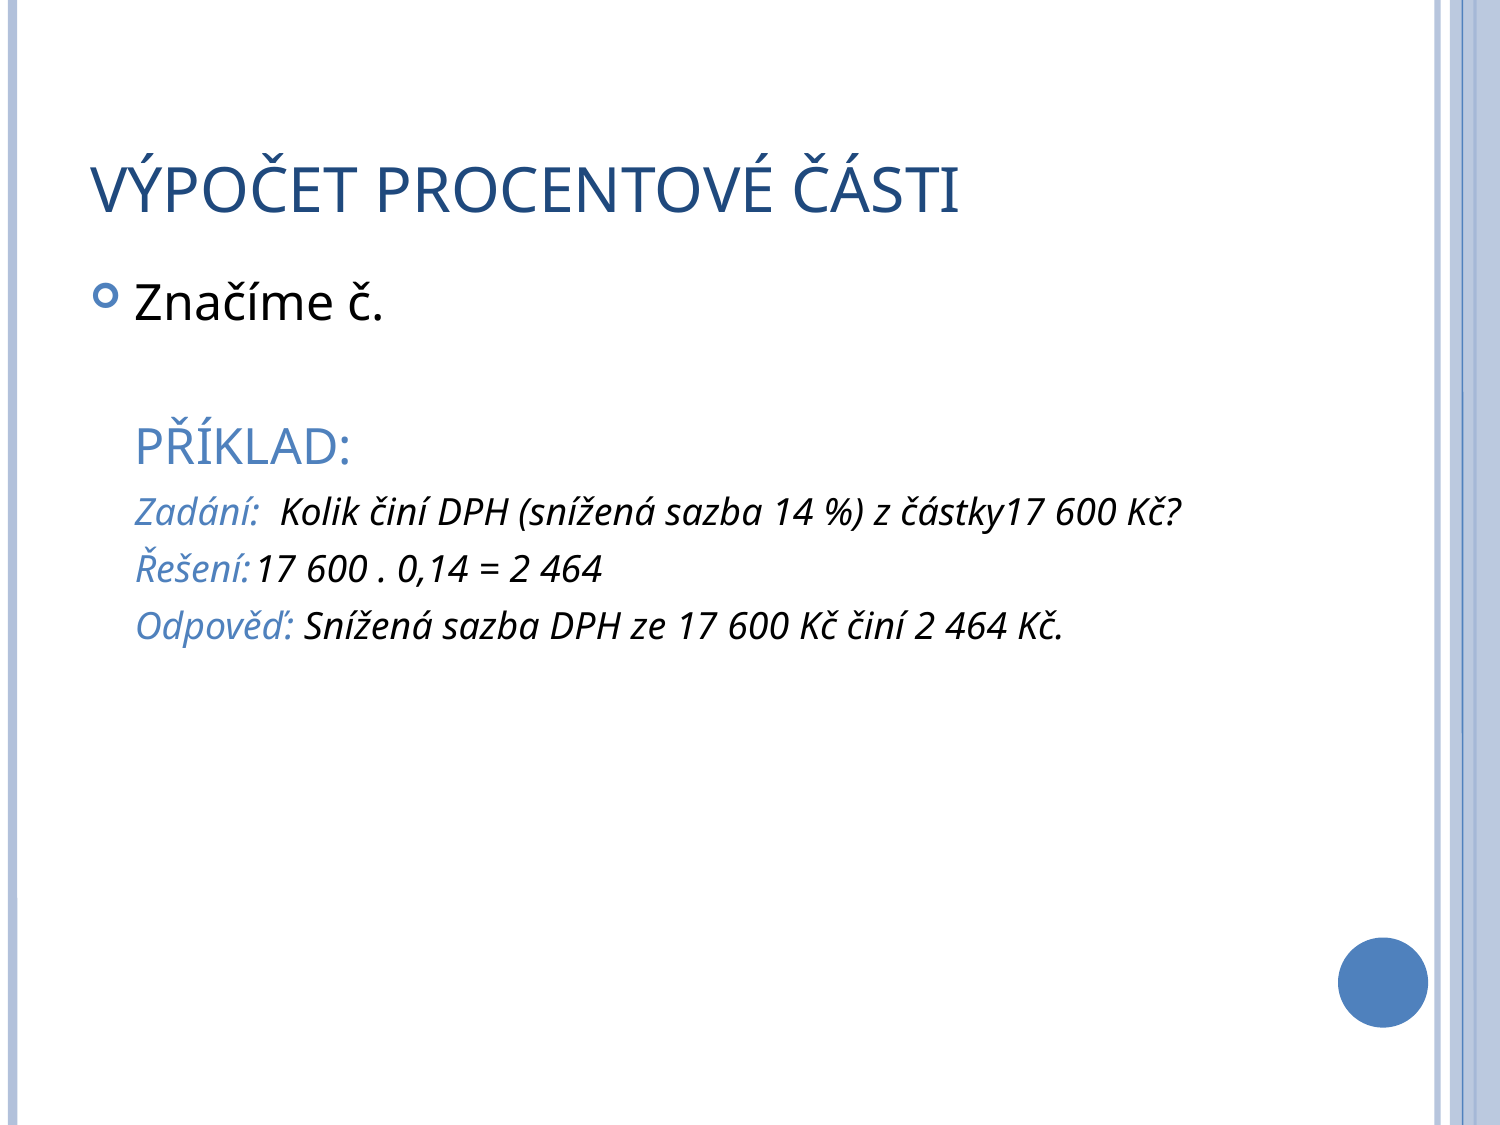

# Výpočet procentové části
Značíme č.
PŘÍKLAD:
Zadání: Kolik činí DPH (snížená sazba 14 %) z částky17 600 Kč?
Řešení:	17 600 . 0,14 = 2 464
Odpověď: Snížená sazba DPH ze 17 600 Kč činí 2 464 Kč.